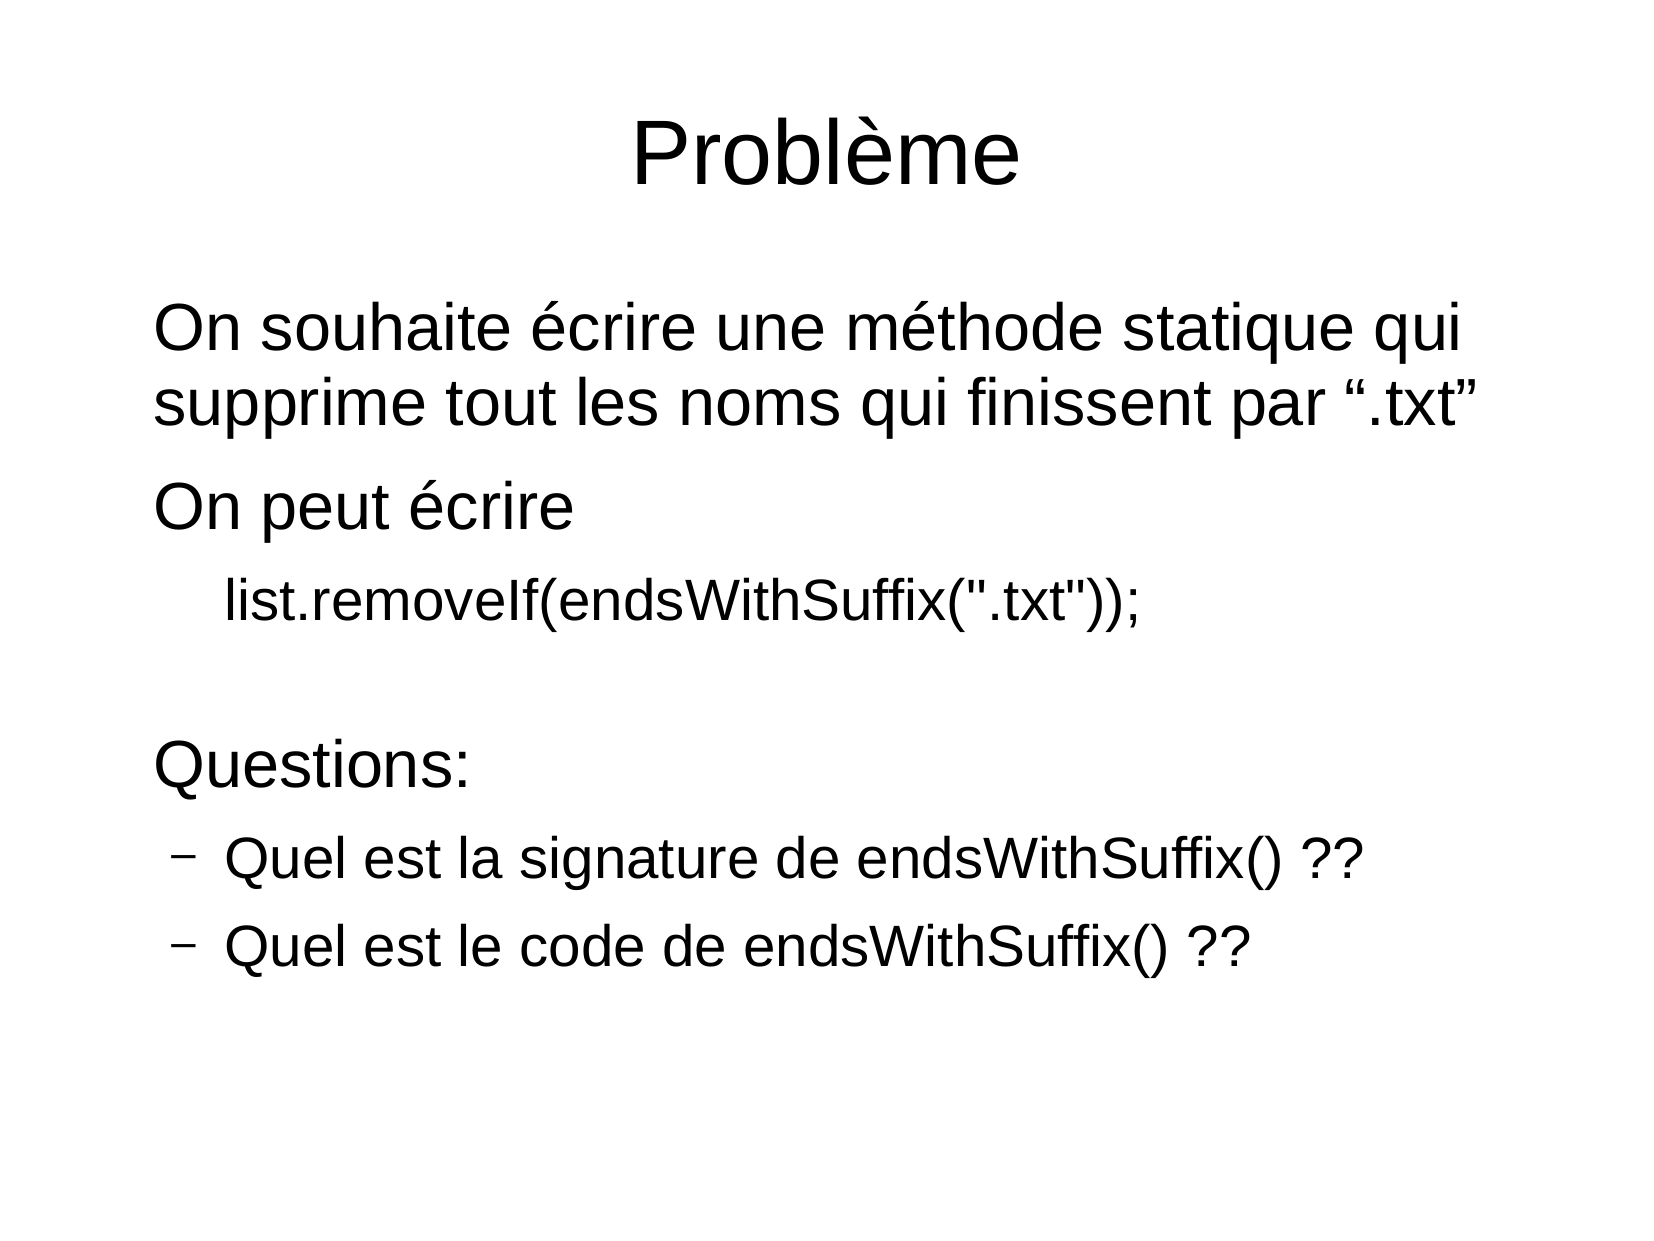

# Problème
On souhaite écrire une méthode statique qui supprime tout les noms qui finissent par “.txt”
On peut écrire
list.removeIf(endsWithSuffix(".txt"));
Questions:
Quel est la signature de endsWithSuffix() ??
Quel est le code de endsWithSuffix() ??